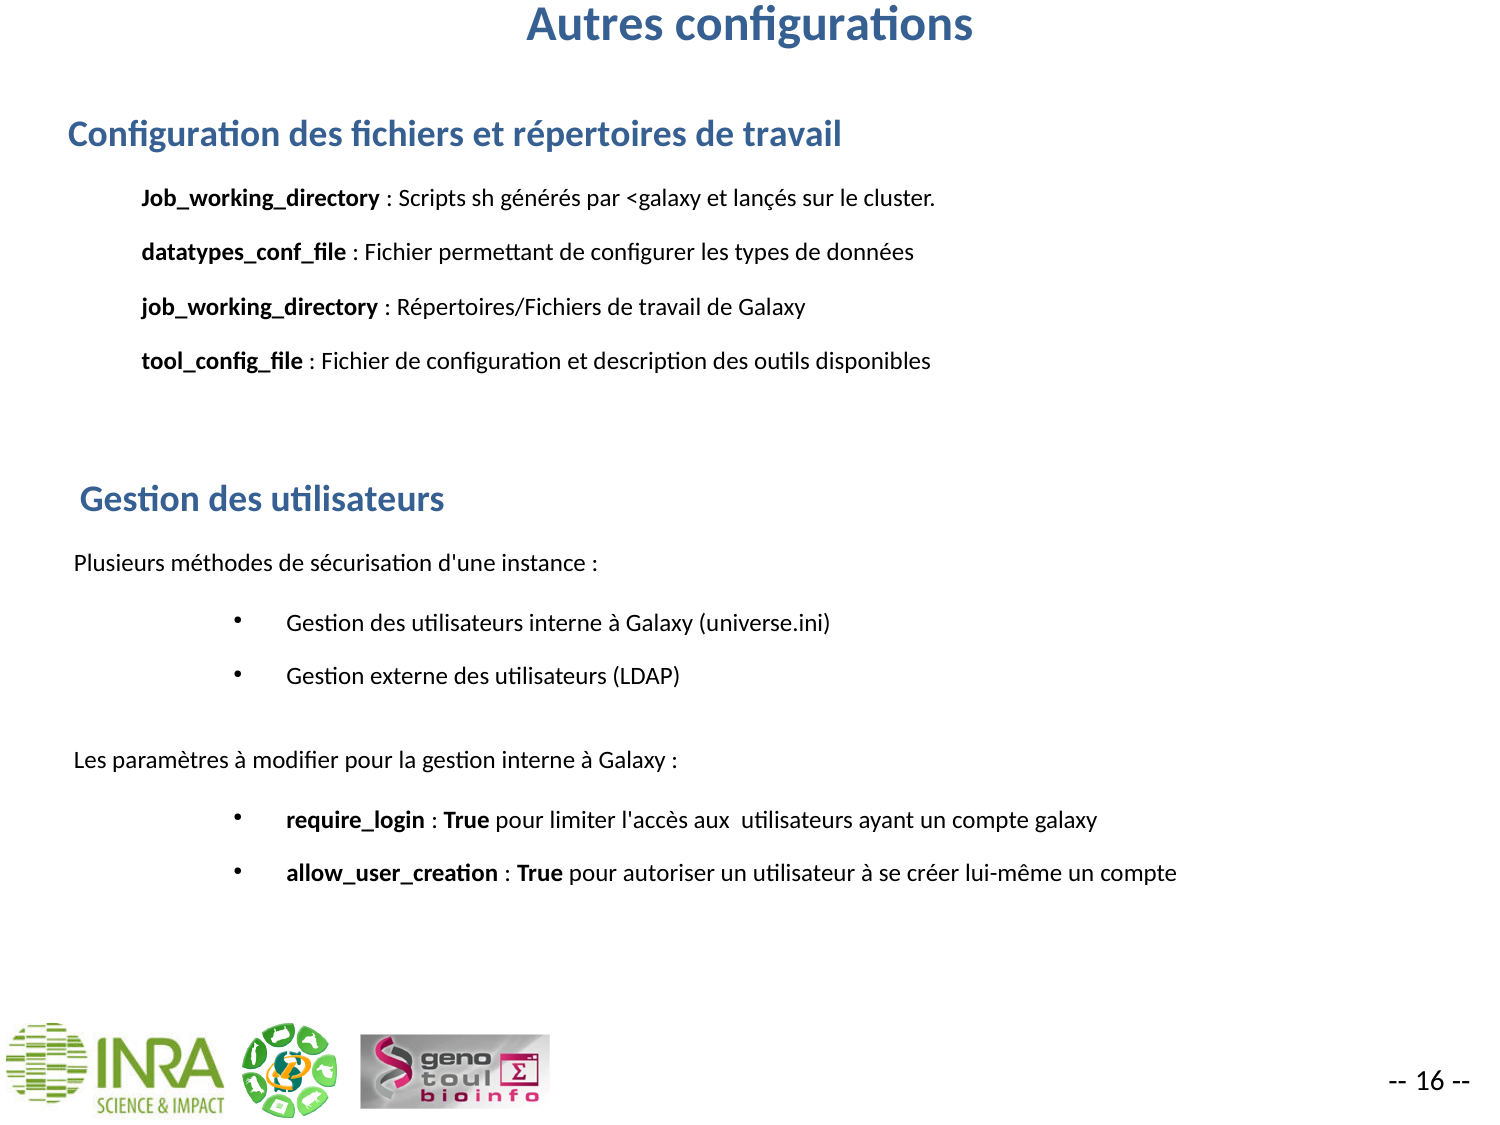

Autres configurations
Configuration des fichiers et répertoires de travail
# Job_working_directory : Scripts sh générés par <galaxy et lançés sur le cluster.
datatypes_conf_file : Fichier permettant de configurer les types de données
job_working_directory : Répertoires/Fichiers de travail de Galaxy
tool_config_file : Fichier de configuration et description des outils disponibles
Gestion des utilisateurs
Plusieurs méthodes de sécurisation d'une instance :
Gestion des utilisateurs interne à Galaxy (universe.ini)
Gestion externe des utilisateurs (LDAP)
Les paramètres à modifier pour la gestion interne à Galaxy :
require_login : True pour limiter l'accès aux utilisateurs ayant un compte galaxy
allow_user_creation : True pour autoriser un utilisateur à se créer lui-même un compte